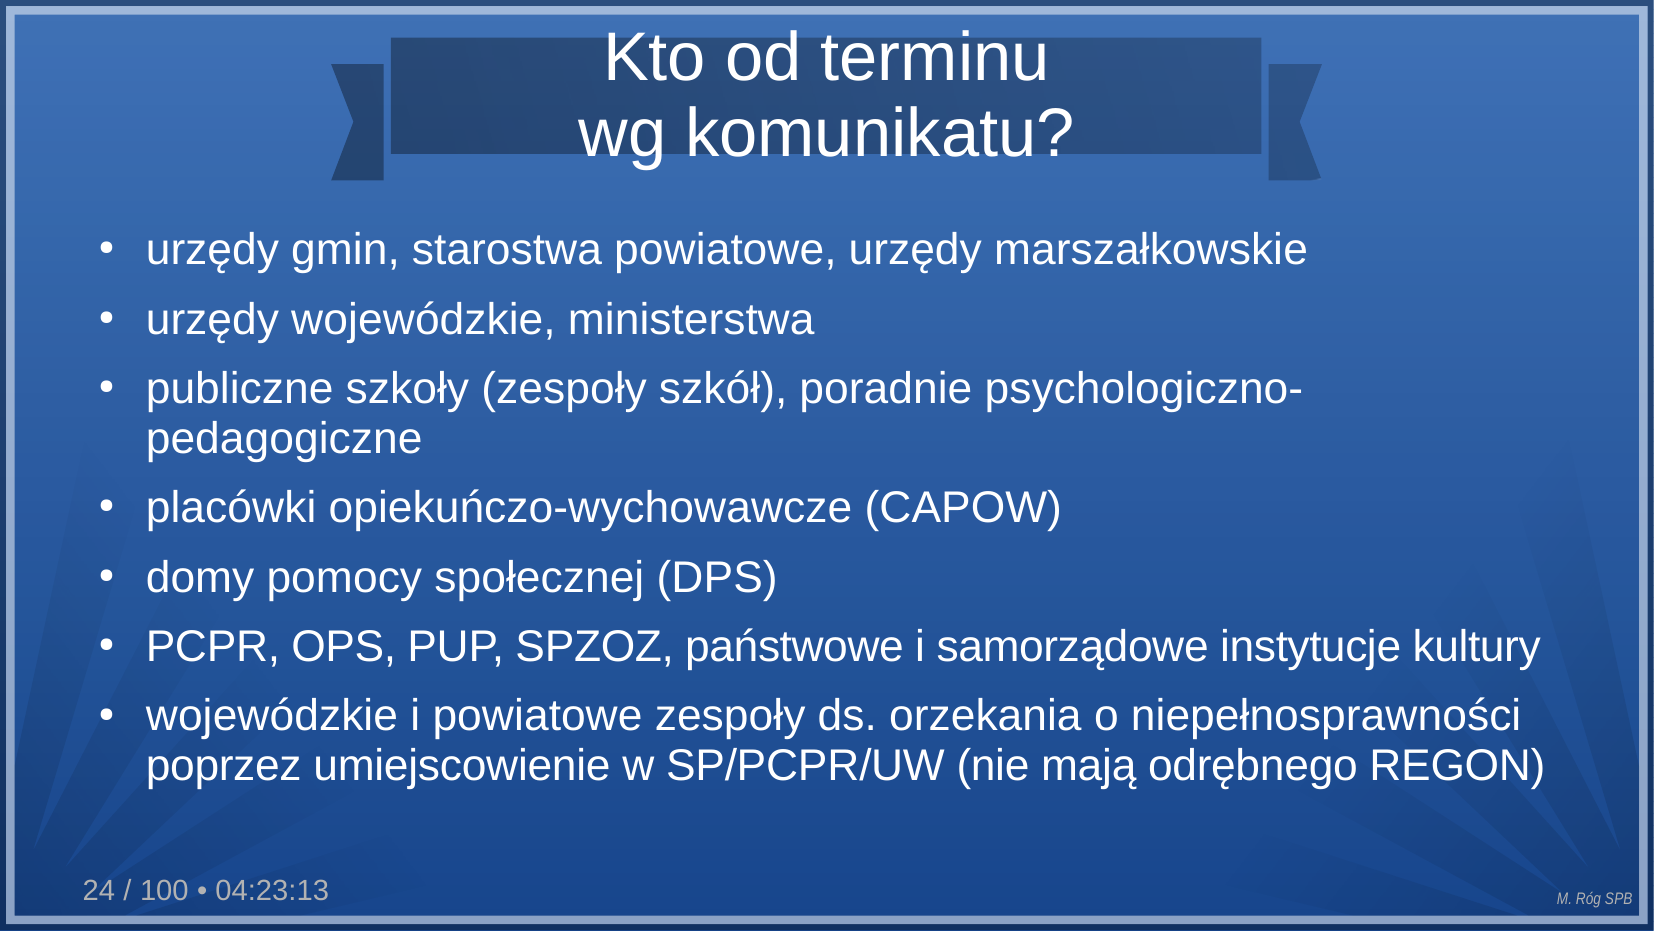

# Kto od terminu wg komunikatu?
urzędy gmin, starostwa powiatowe, urzędy marszałkowskie
urzędy wojewódzkie, ministerstwa
publiczne szkoły (zespoły szkół), poradnie psychologiczno-pedagogiczne
placówki opiekuńczo-wychowawcze (CAPOW)
domy pomocy społecznej (DPS)
PCPR, OPS, PUP, SPZOZ, państwowe i samorządowe instytucje kultury
wojewódzkie i powiatowe zespoły ds. orzekania o niepełnosprawności poprzez umiejscowienie w SP/PCPR/UW (nie mają odrębnego REGON)